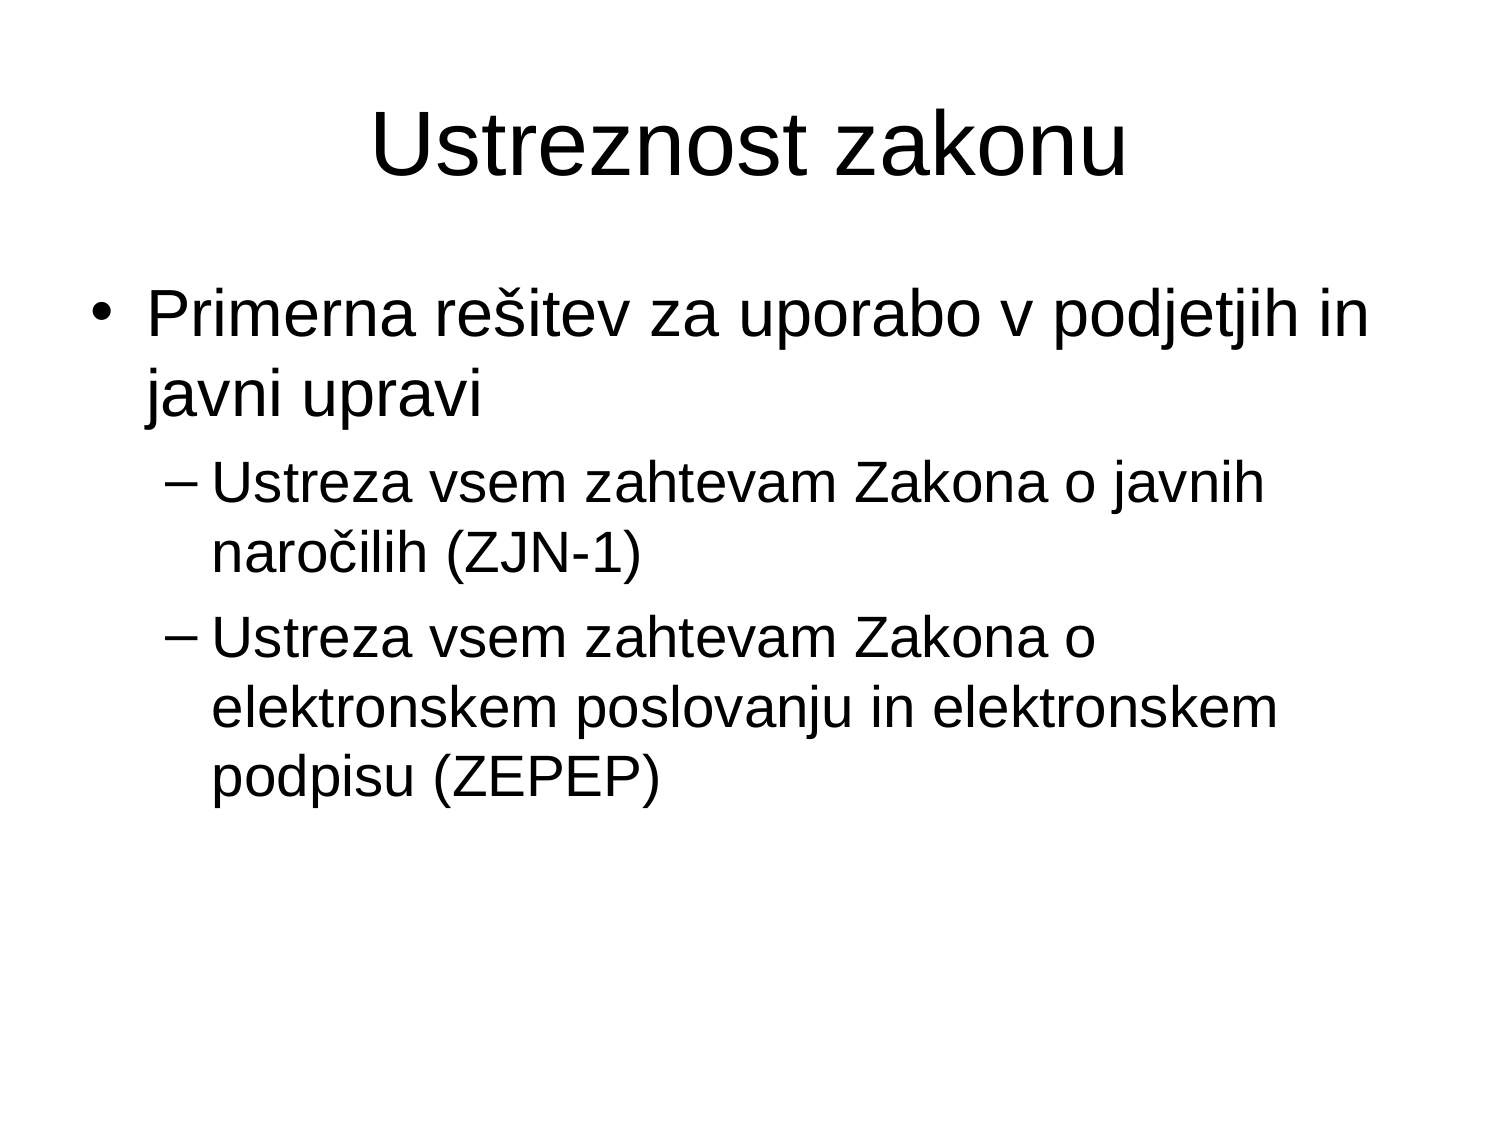

# Ustreznost zakonu
Primerna rešitev za uporabo v podjetjih in javni upravi
Ustreza vsem zahtevam Zakona o javnih naročilih (ZJN-1)
Ustreza vsem zahtevam Zakona o elektronskem poslovanju in elektronskem podpisu (ZEPEP)